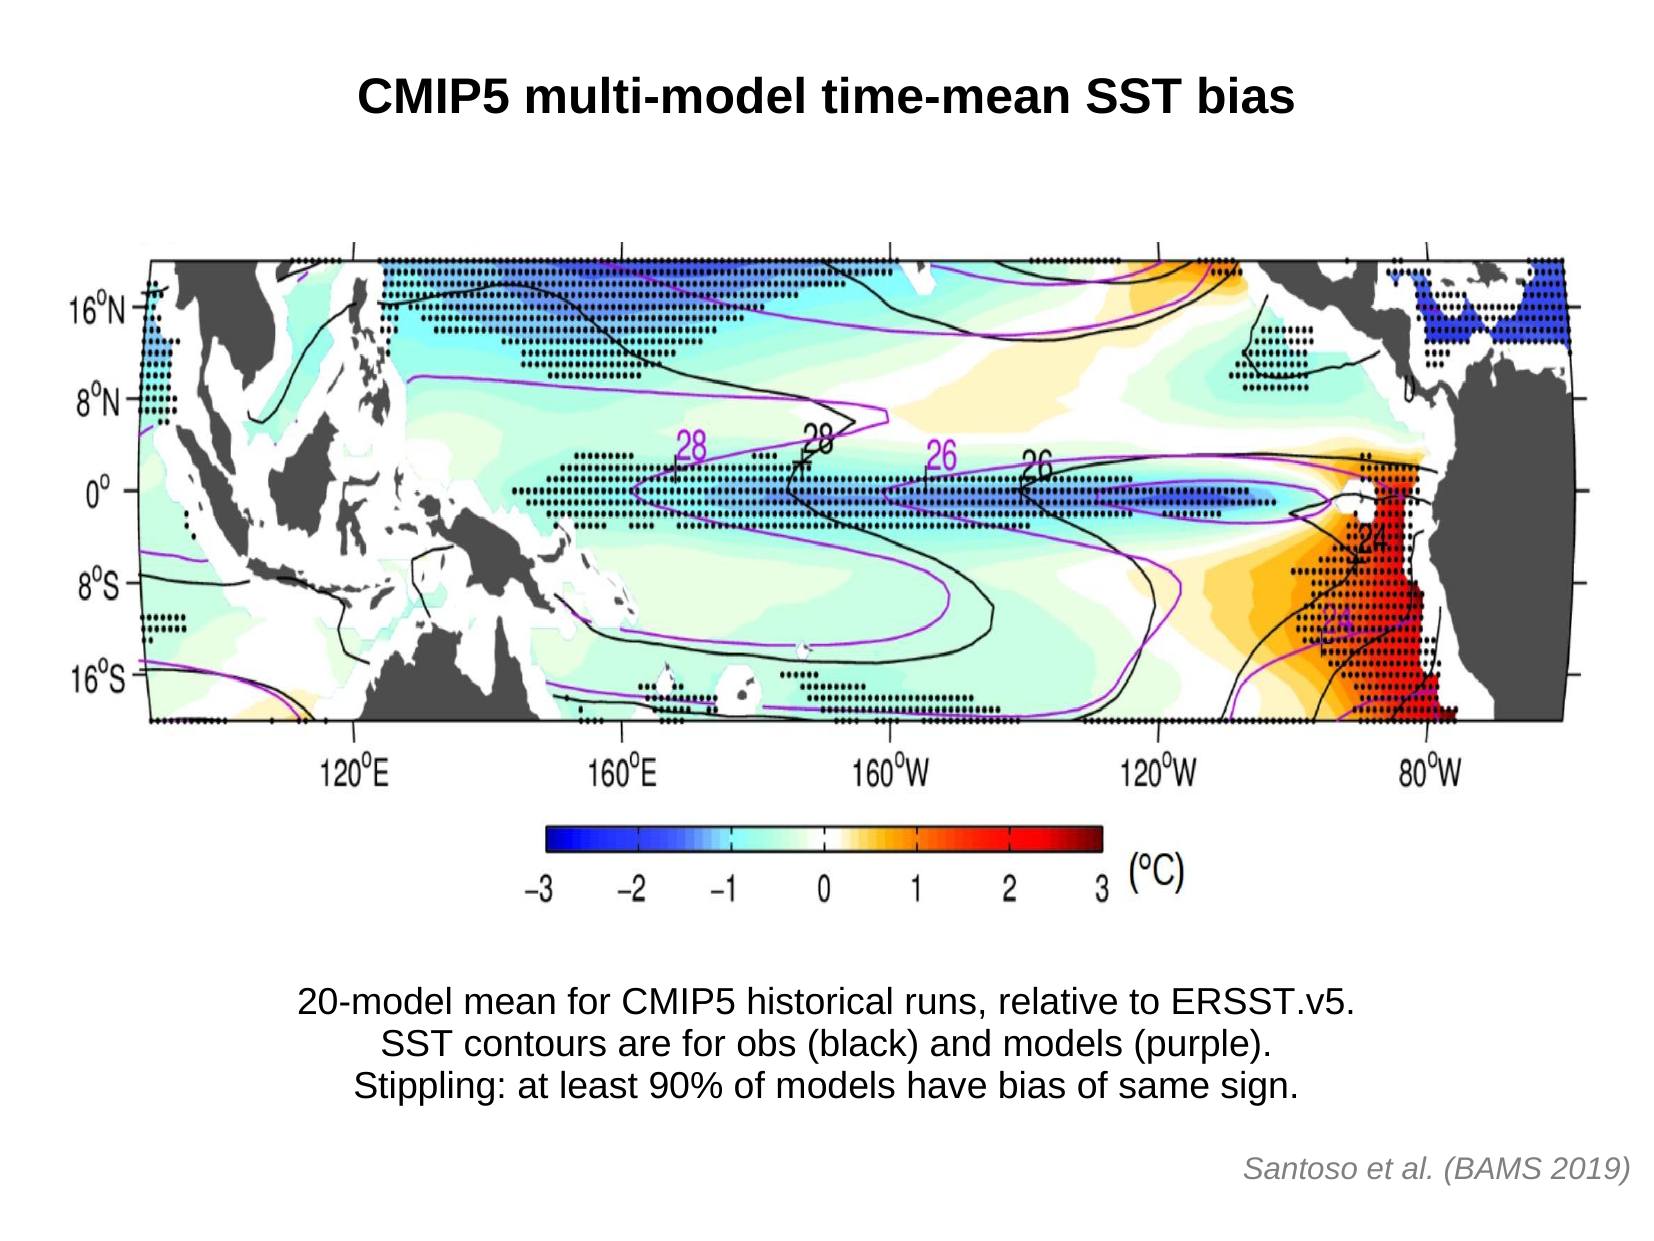

CMIP5 multi-model time-mean SST bias
20-model mean for CMIP5 historical runs, relative to ERSST.v5.
SST contours are for obs (black) and models (purple).
Stippling: at least 90% of models have bias of same sign.
Santoso et al. (BAMS 2019)